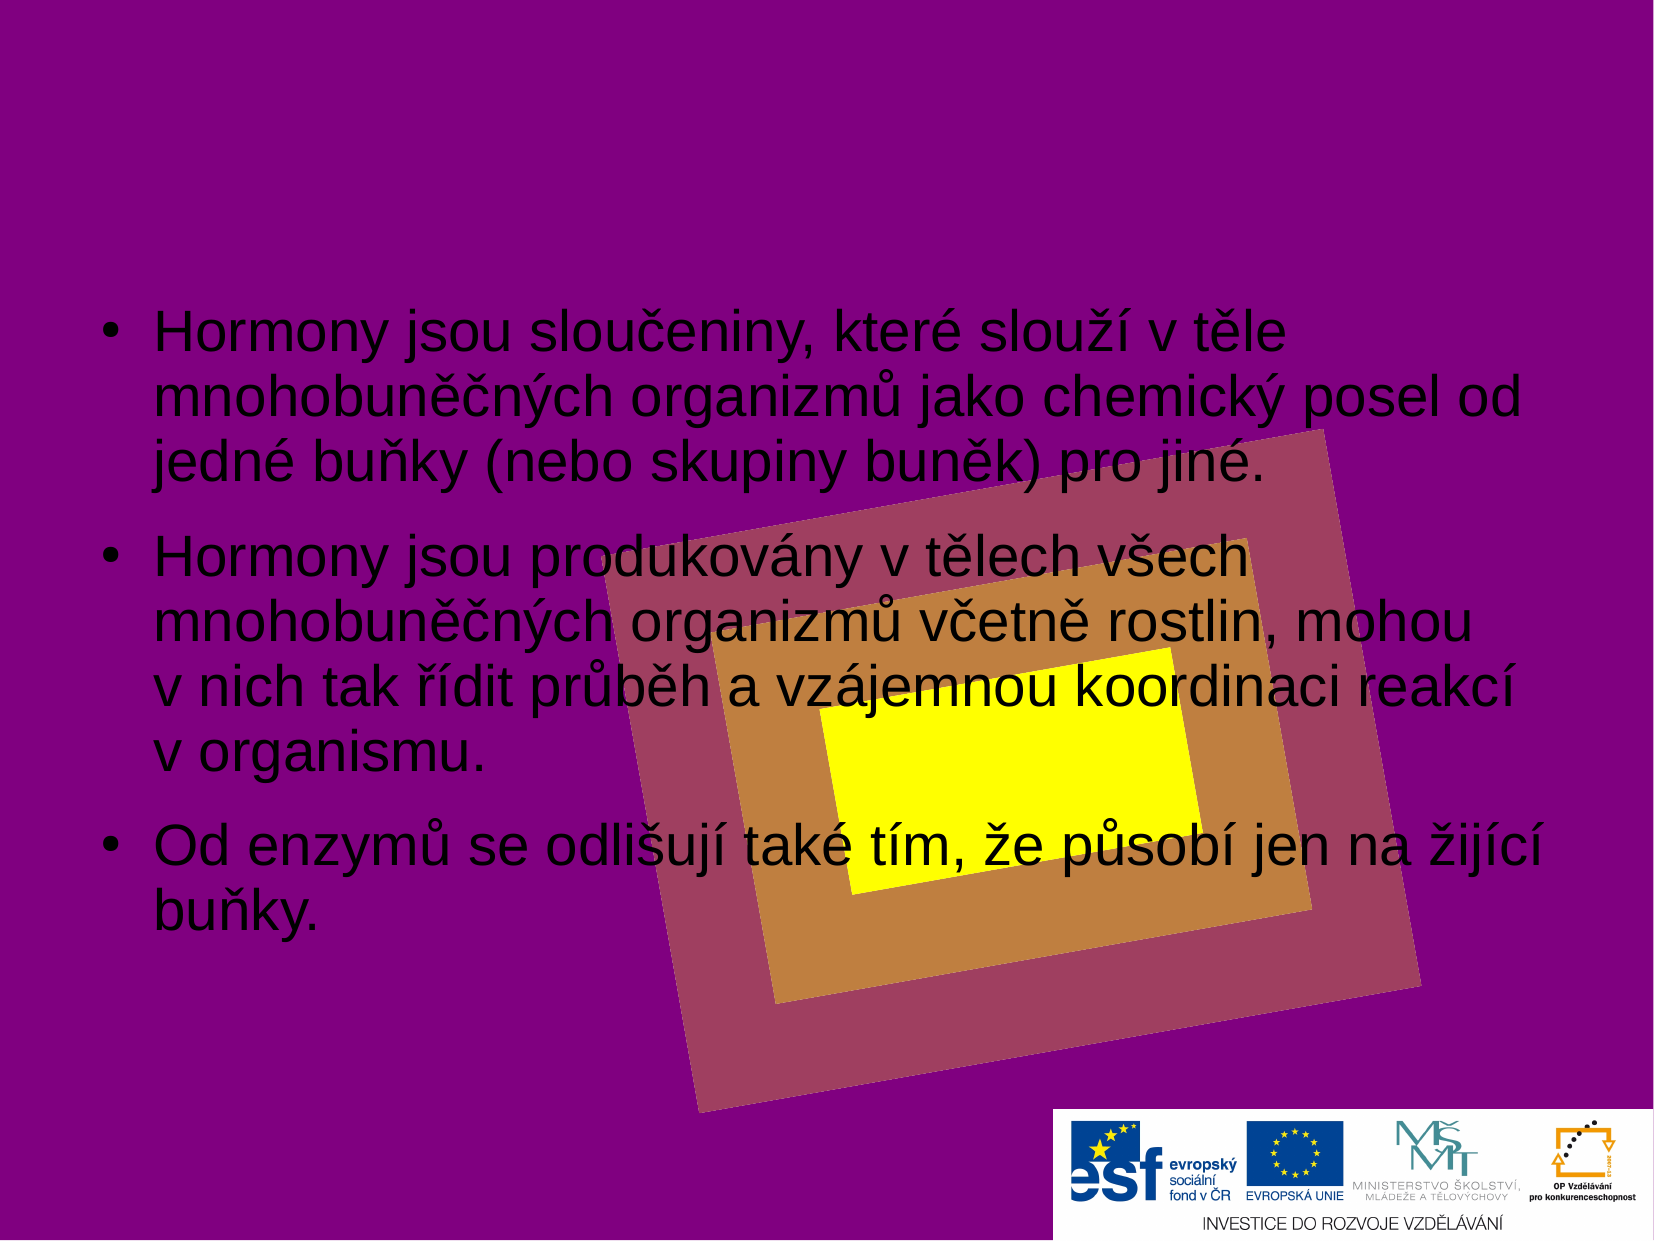

# Hormony jsou sloučeniny, které slouží v těle mnohobuněčných organizmů jako chemický posel od jedné buňky (nebo skupiny buněk) pro jiné.
Hormony jsou produkovány v tělech všech mnohobuněčných organizmů včetně rostlin, mohou v nich tak řídit průběh a vzájemnou koordinaci reakcí v organismu.
Od enzymů se odlišují také tím, že působí jen na žijící buňky.